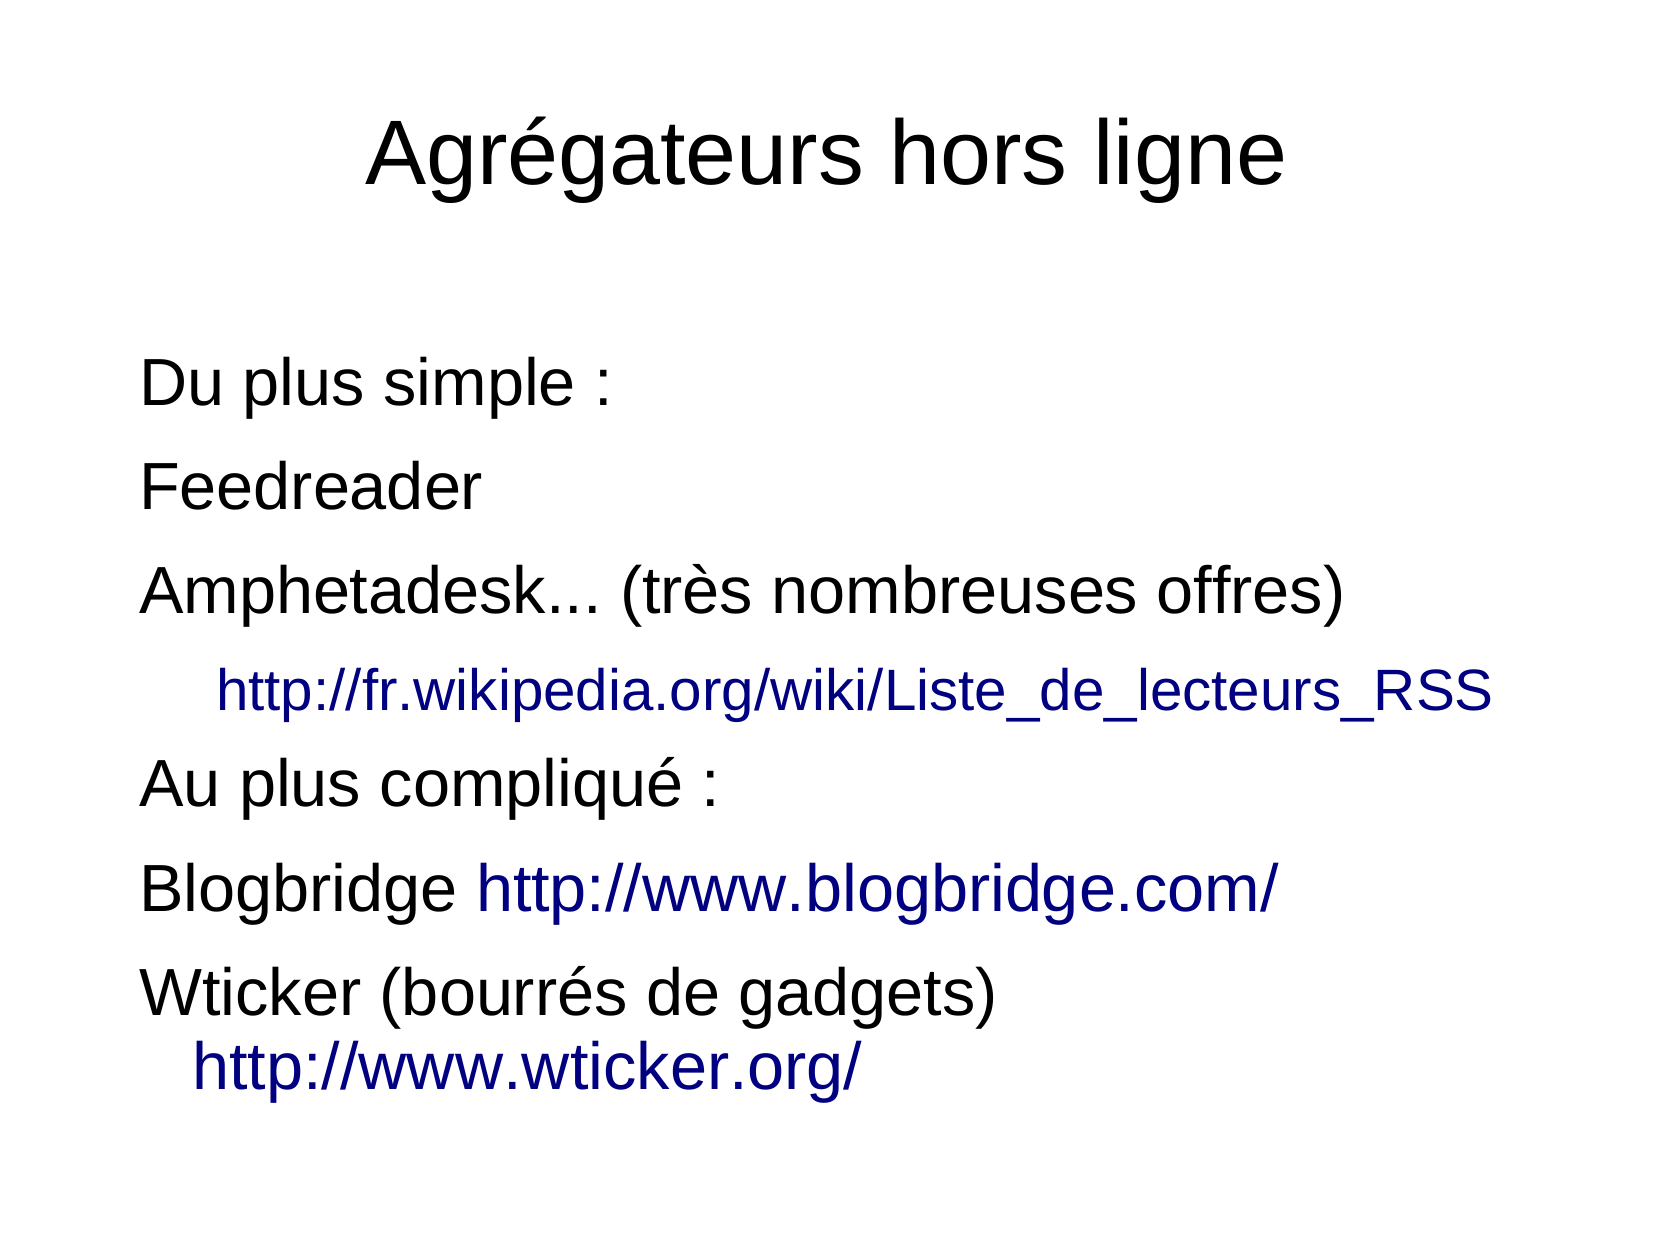

# Agrégateurs hors ligne
Du plus simple :
Feedreader
Amphetadesk... (très nombreuses offres)
http://fr.wikipedia.org/wiki/Liste_de_lecteurs_RSS
Au plus compliqué :
Blogbridge http://www.blogbridge.com/
Wticker (bourrés de gadgets) http://www.wticker.org/